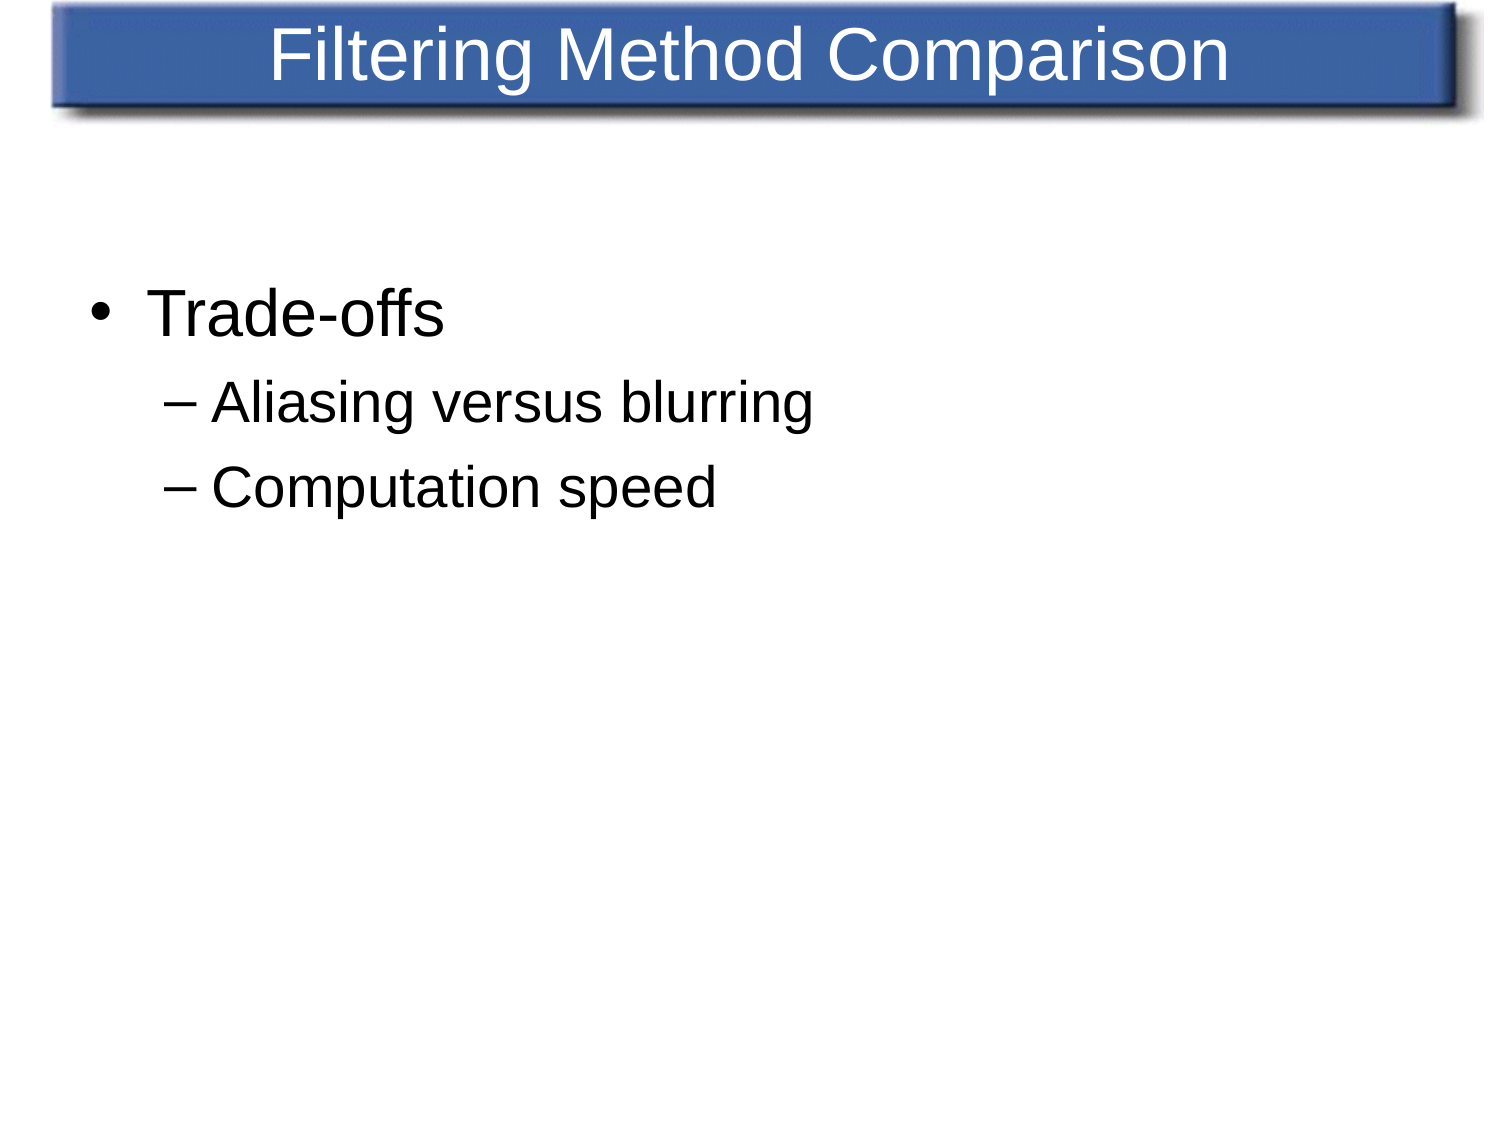

# Filtering Method Comparison
Trade-offs
Aliasing versus blurring
Computation speed